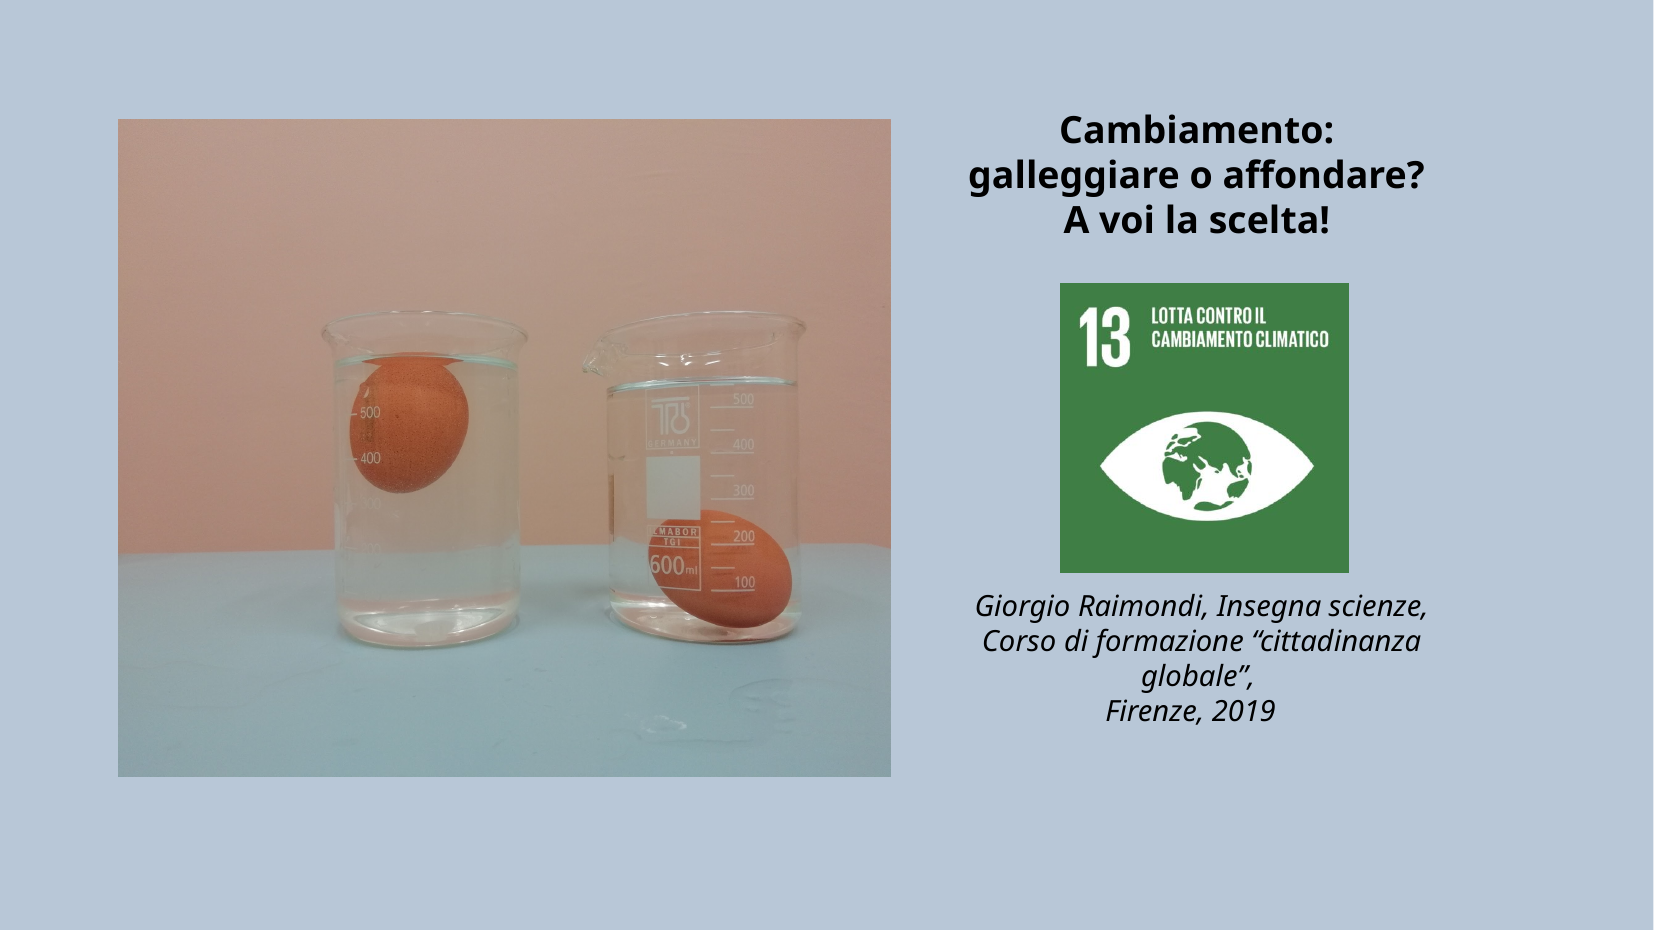

Cambiamento:
galleggiare o affondare?
A voi la scelta!
Giorgio Raimondi, Insegna scienze,
Corso di formazione “cittadinanza globale”,
Firenze, 2019